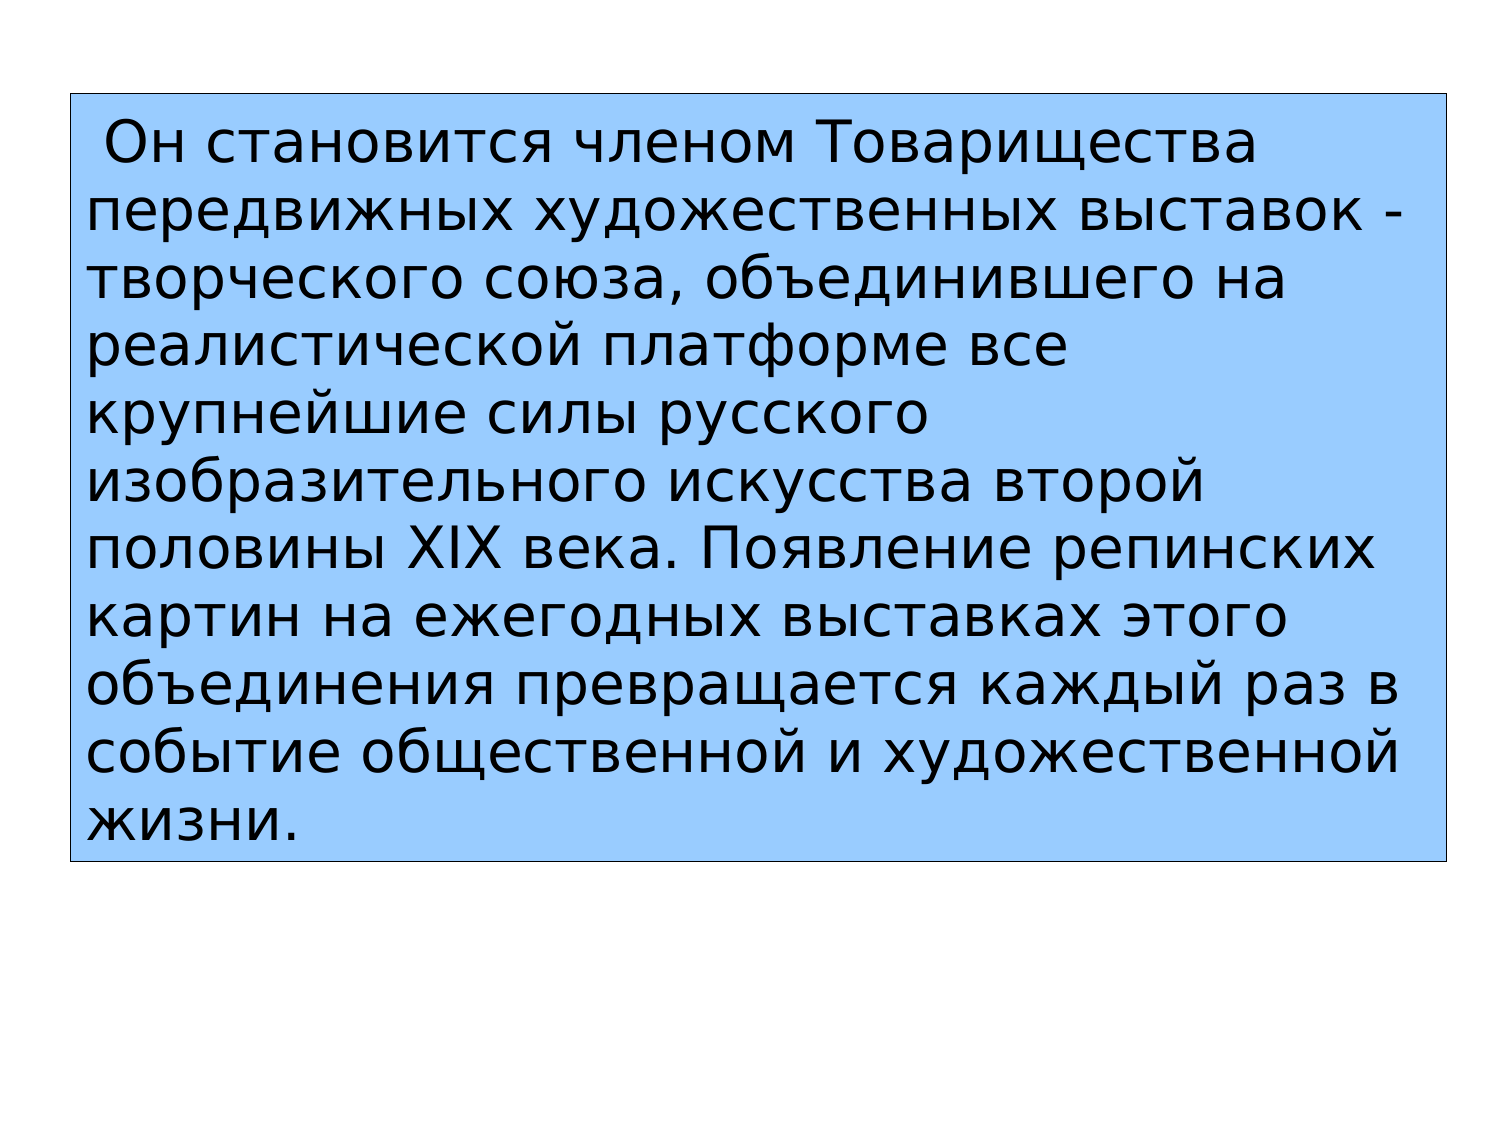

Он становится членом Товарищества передвижных художественных выставок - творческого союза, объединившего на реалистической платформе все крупнейшие силы русского изобразительного искусства второй половины XIX века. Появление репинских картин на ежегодных выставках этого объединения превращается каждый раз в событие общественной и художественной жизни.